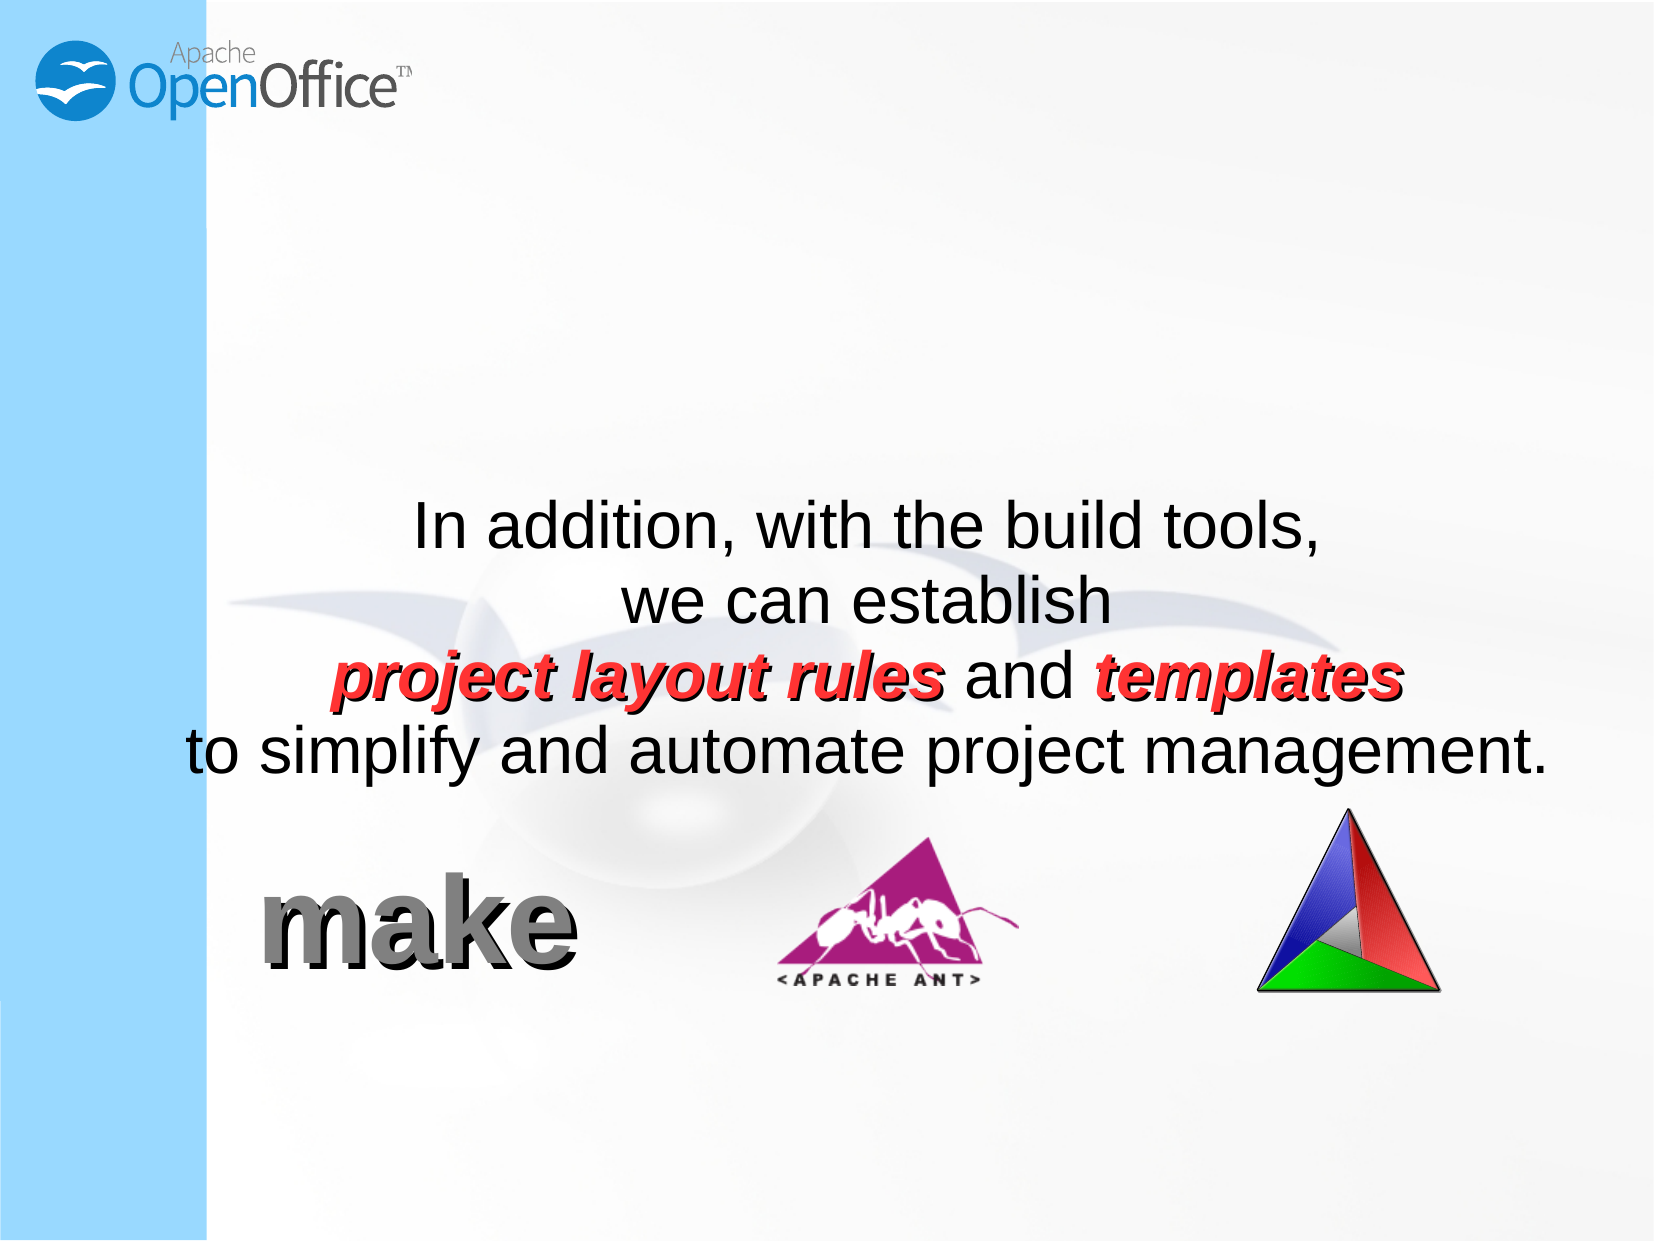

# In addition, with the build tools,
we can establish
project layout rules and templates
to simplify and automate project management.
make